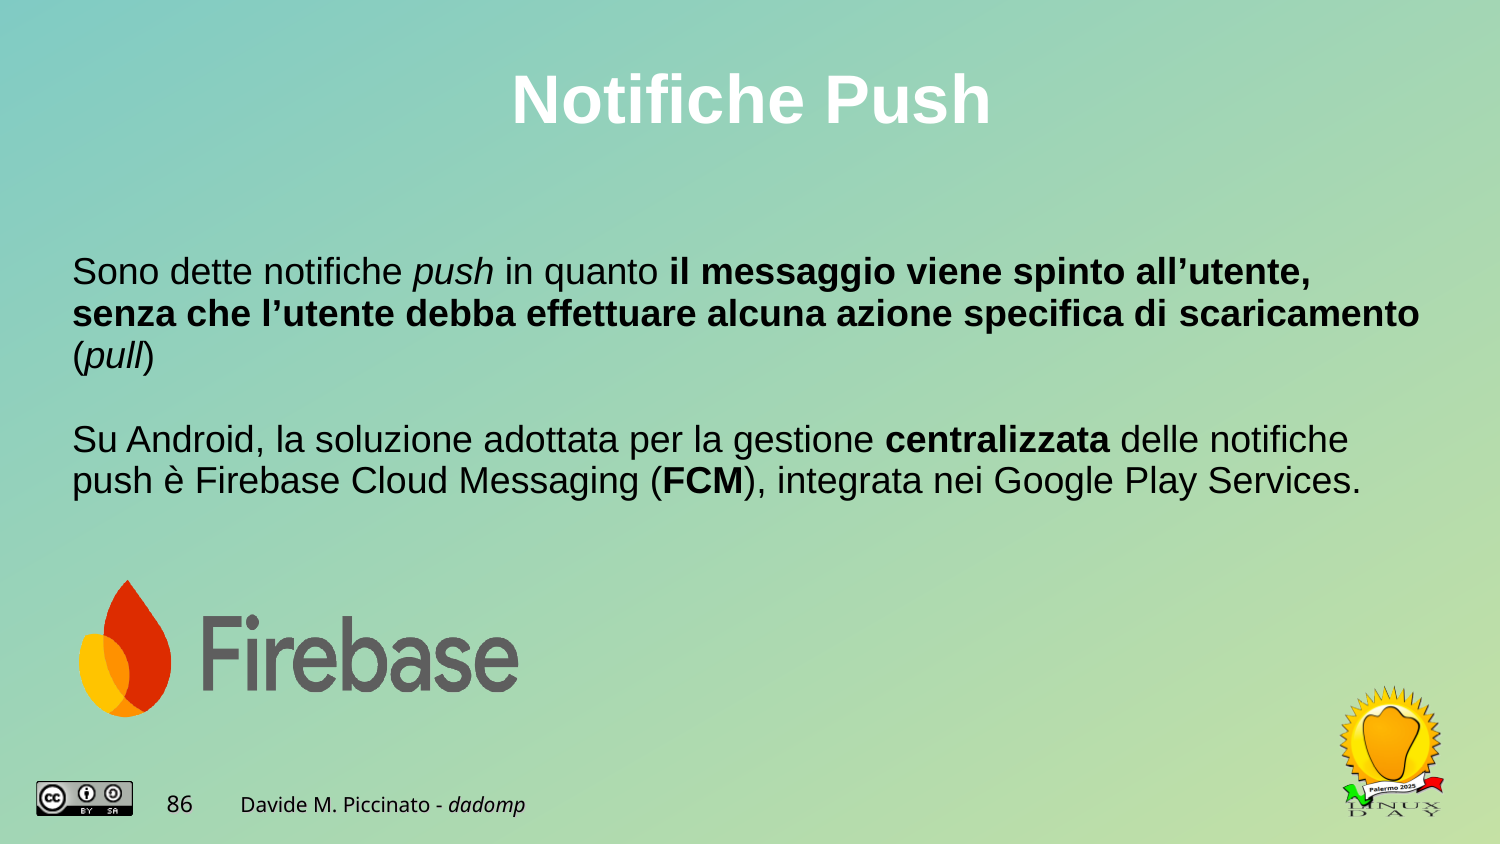

# Notifiche Push
Sono dette notifiche push in quanto il messaggio viene spinto all’utente, senza che l’utente debba effettuare alcuna azione specifica di scaricamento (pull)
Su Android, la soluzione adottata per la gestione centralizzata delle notifiche push è Firebase Cloud Messaging (FCM), integrata nei Google Play Services.